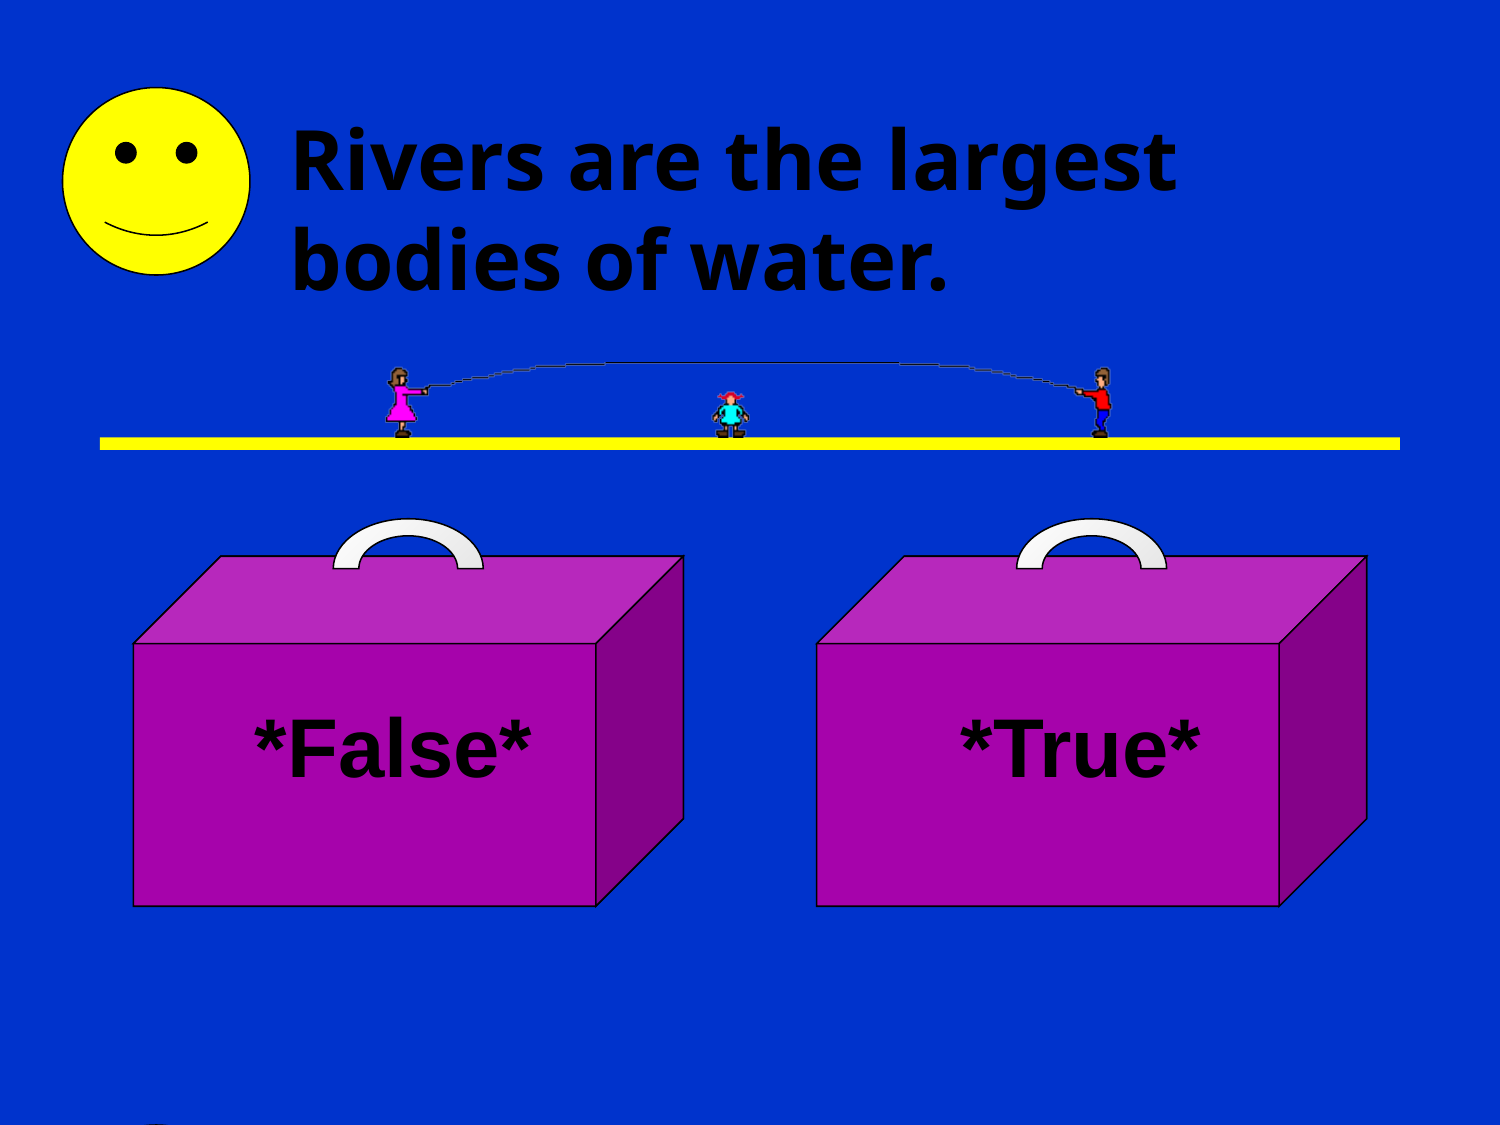

# Rivers are the largest bodies of water.
*False*
*True*